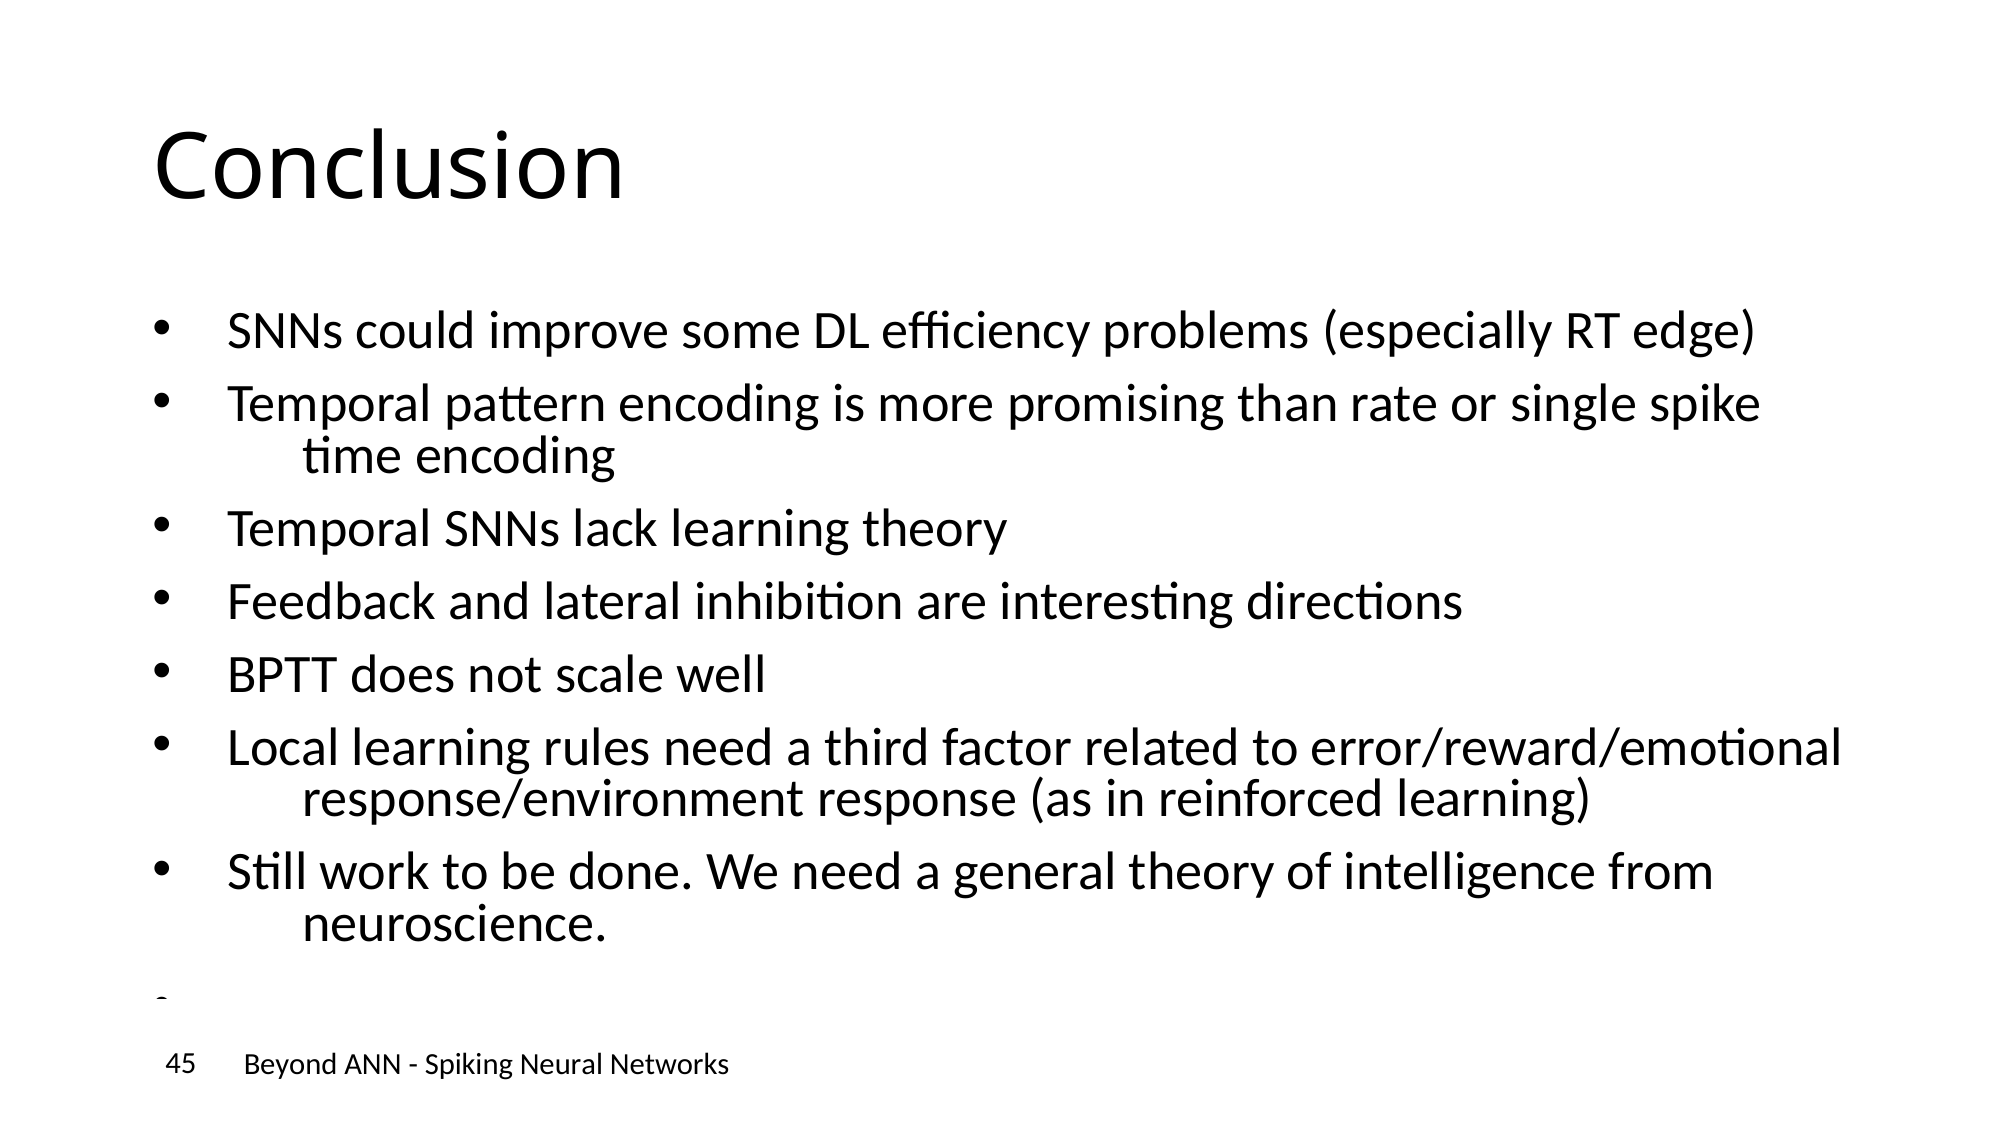

# Conclusion
SNNs could improve some DL efficiency problems (especially RT edge)
Temporal pattern encoding is more promising than rate or single spike time encoding
Temporal SNNs lack learning theory
Feedback and lateral inhibition are interesting directions
BPTT does not scale well
Local learning rules need a third factor related to error/reward/emotional response/environment response (as in reinforced learning)
Still work to be done. We need a general theory of intelligence from neuroscience.
Beyond ANN - Spiking Neural Networks